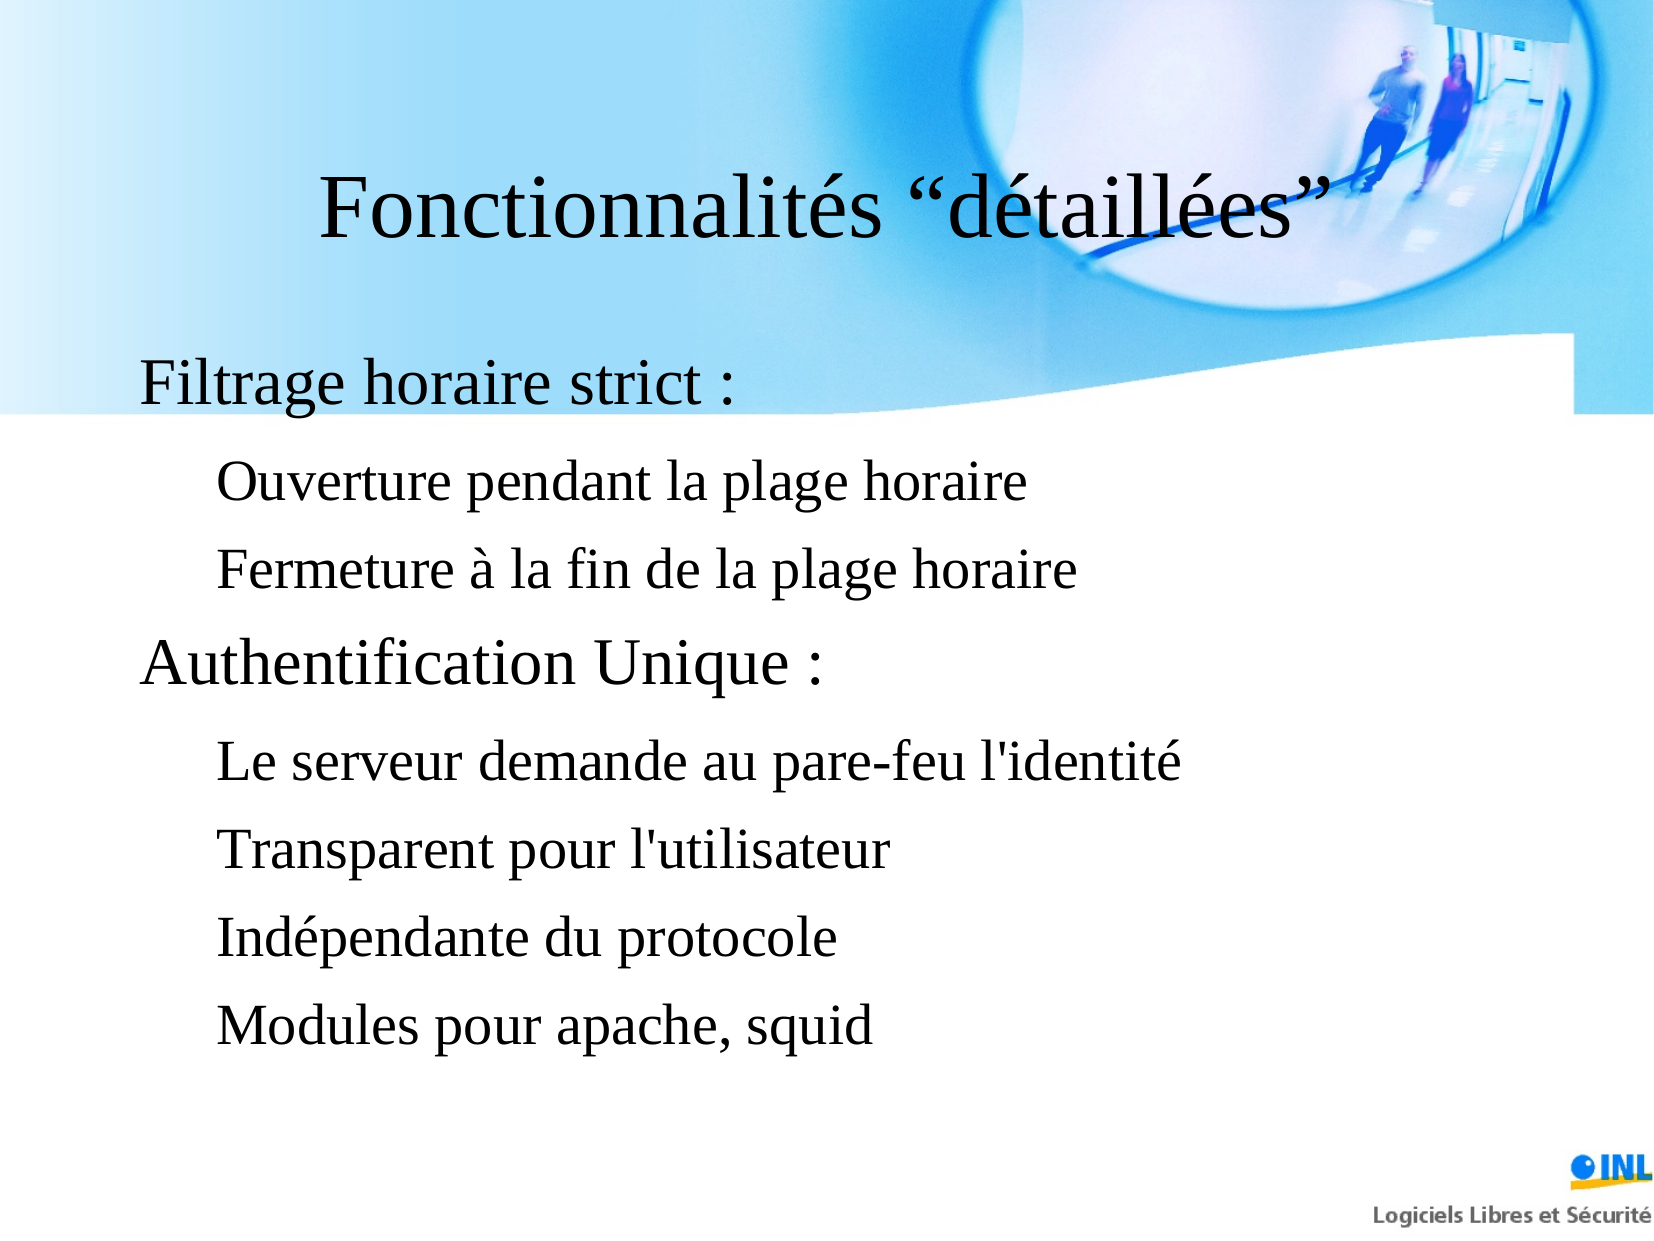

# Fonctionnalités “détaillées”
Filtrage horaire strict :
Ouverture pendant la plage horaire
Fermeture à la fin de la plage horaire
Authentification Unique :
Le serveur demande au pare-feu l'identité
Transparent pour l'utilisateur
Indépendante du protocole
Modules pour apache, squid